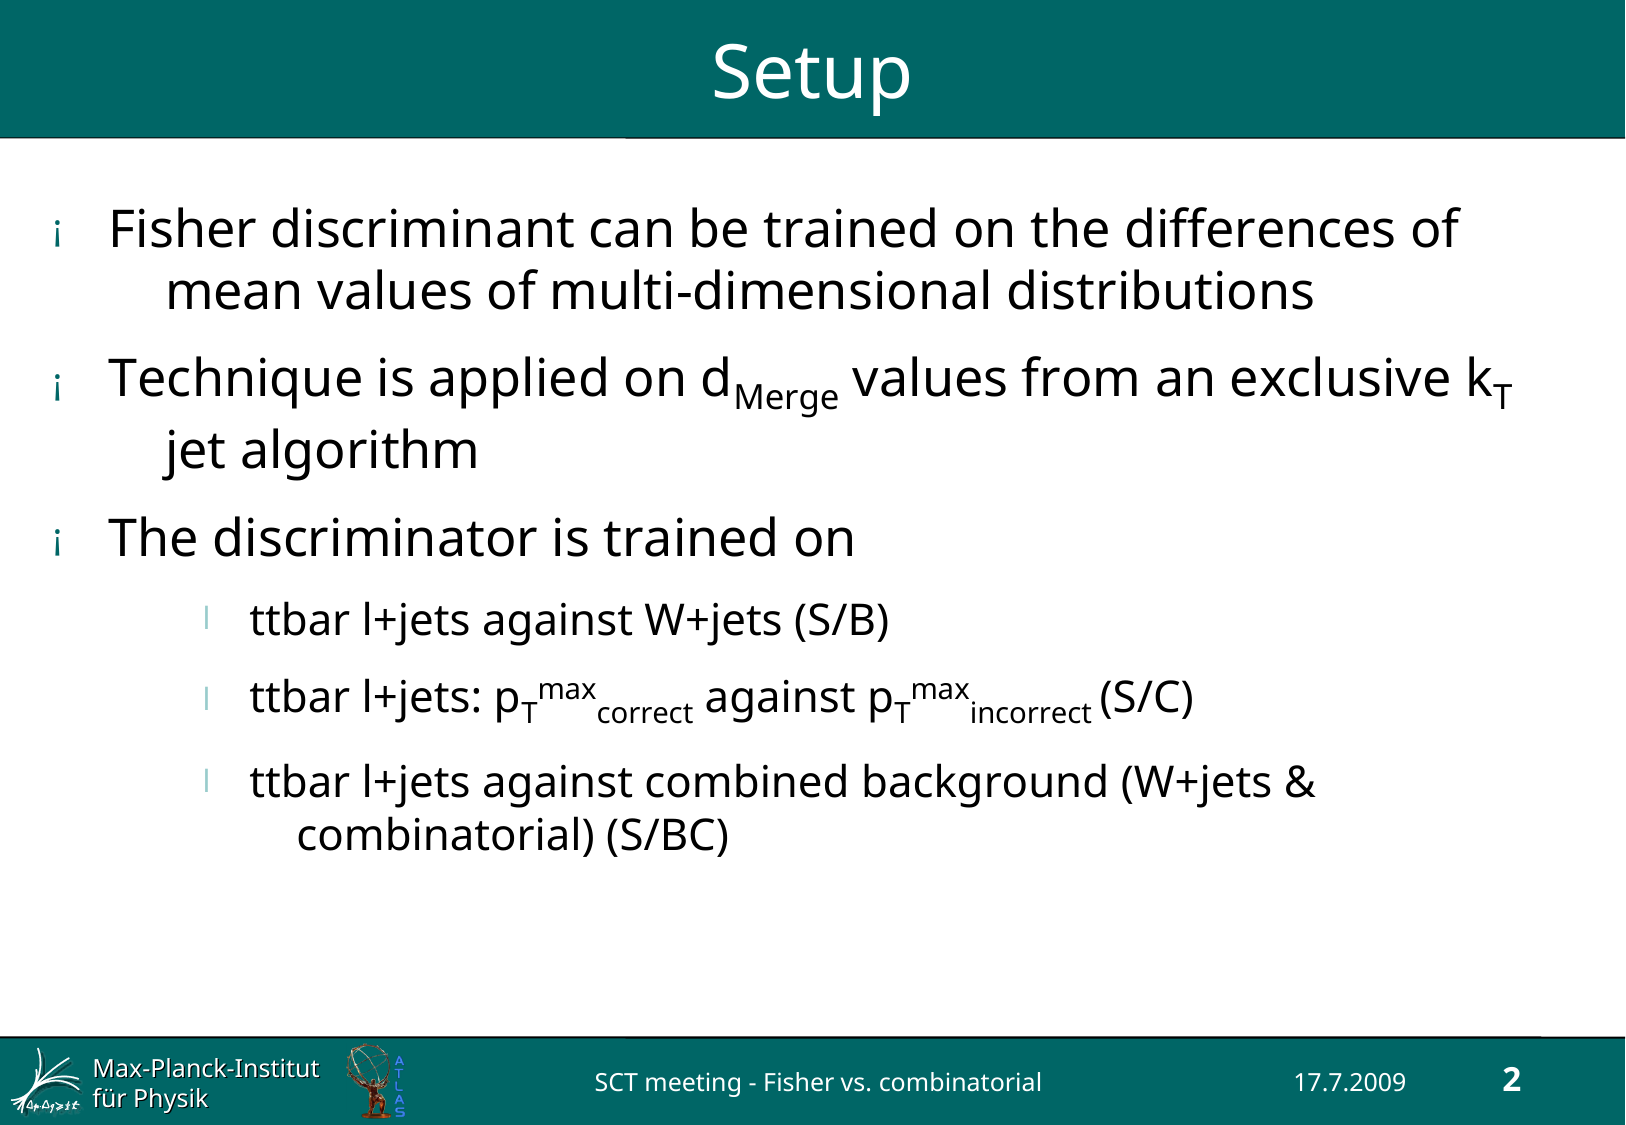

# Setup
Fisher discriminant can be trained on the differences of mean values of multi-dimensional distributions
Technique is applied on dMerge values from an exclusive kT jet algorithm
The discriminator is trained on
ttbar l+jets against W+jets (S/B)
ttbar l+jets: pTmaxcorrect against pTmaxincorrect (S/C)
ttbar l+jets against combined background (W+jets & combinatorial) (S/BC)
SCT meeting - Fisher vs. combinatorial
17.7.2009